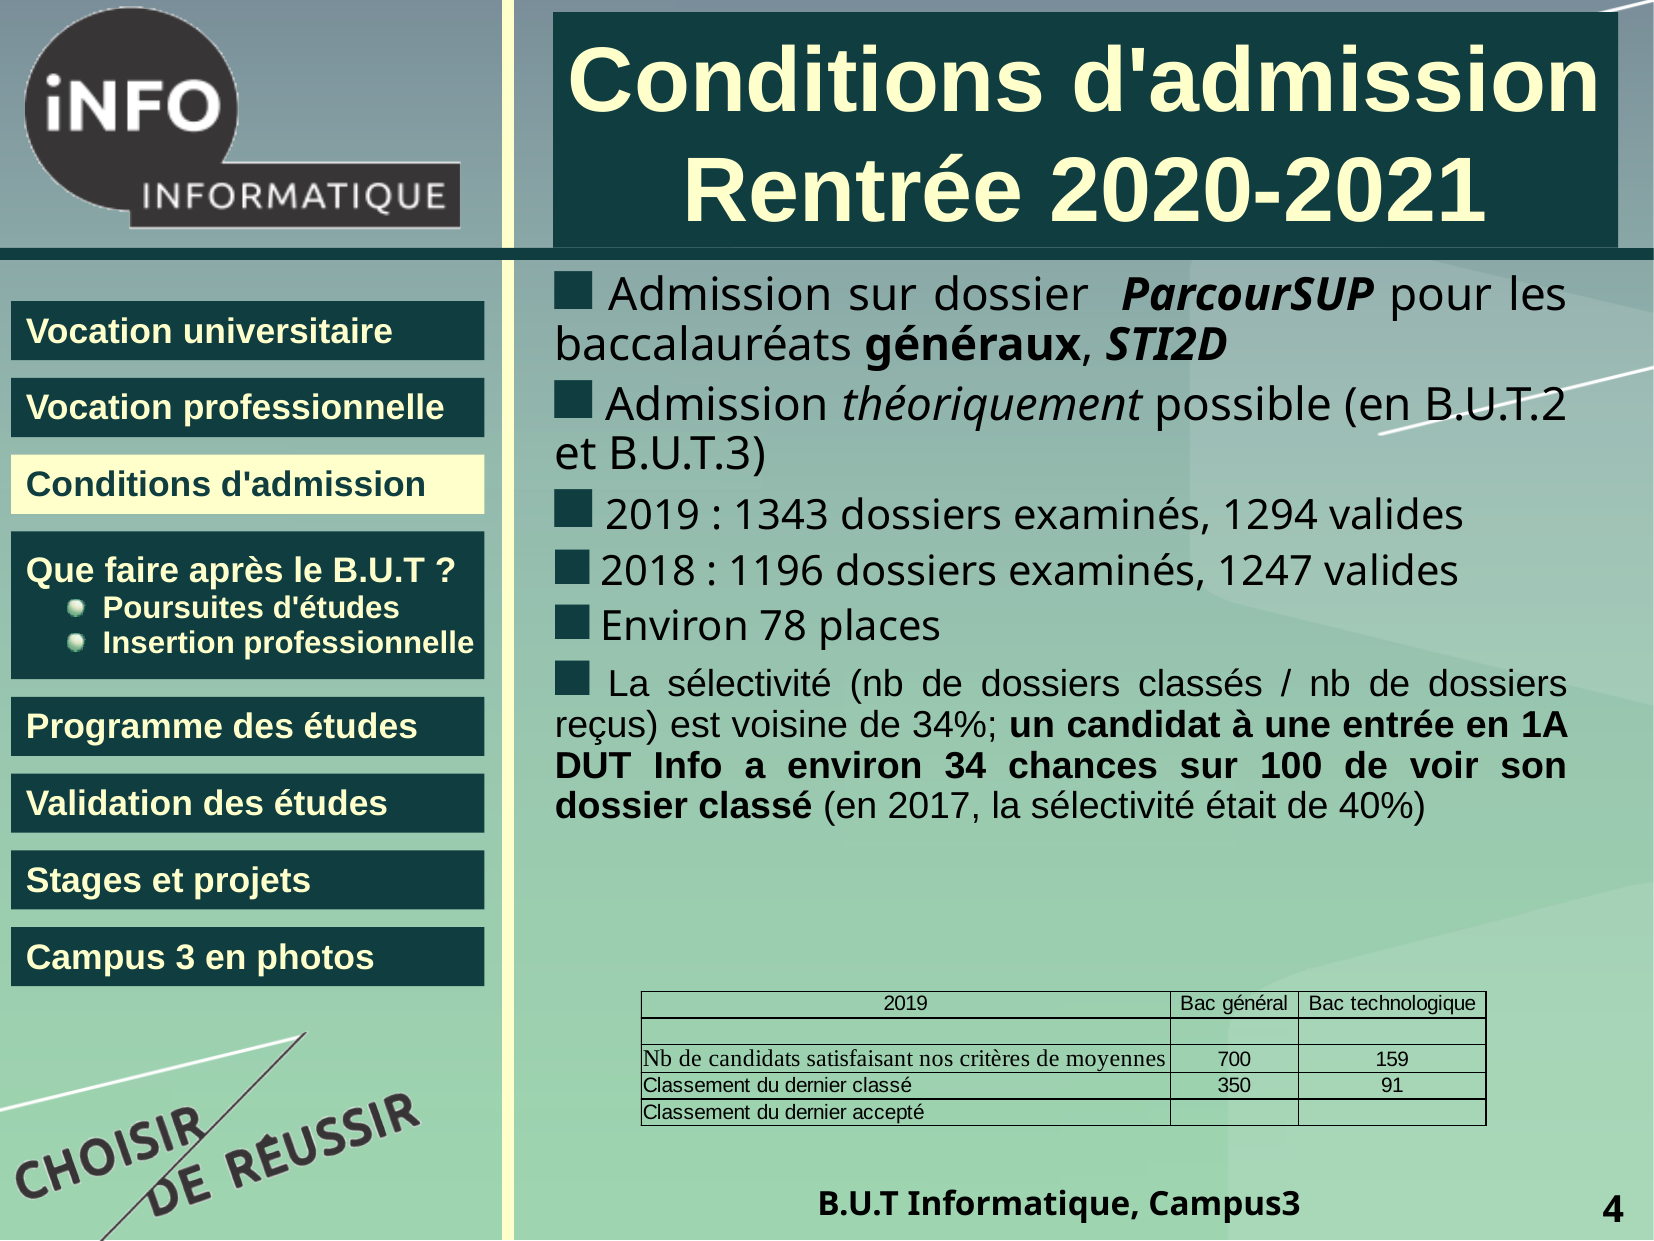

Conditions d'admission
Rentrée 2020-2021
 Admission sur dossier ParcourSUP pour les baccalauréats généraux, STI2D
 Admission théoriquement possible (en B.U.T.2 et B.U.T.3)
 2019 : 1343 dossiers examinés, 1294 valides
 2018 : 1196 dossiers examinés, 1247 valides
 Environ 78 places
 La sélectivité (nb de dossiers classés / nb de dossiers reçus) est voisine de 34%; un candidat à une entrée en 1A DUT Info a environ 34 chances sur 100 de voir son dossier classé (en 2017, la sélectivité était de 40%)
Vocation universitaire
Vocation professionnelle
Conditions d'admission
Que faire après le B.U.T ?
Poursuites d'études
Insertion professionnelle
Programme des études
Validation des études
Stages et projets
Campus 3 en photos
DUT Informatique, IUT Campus3
4